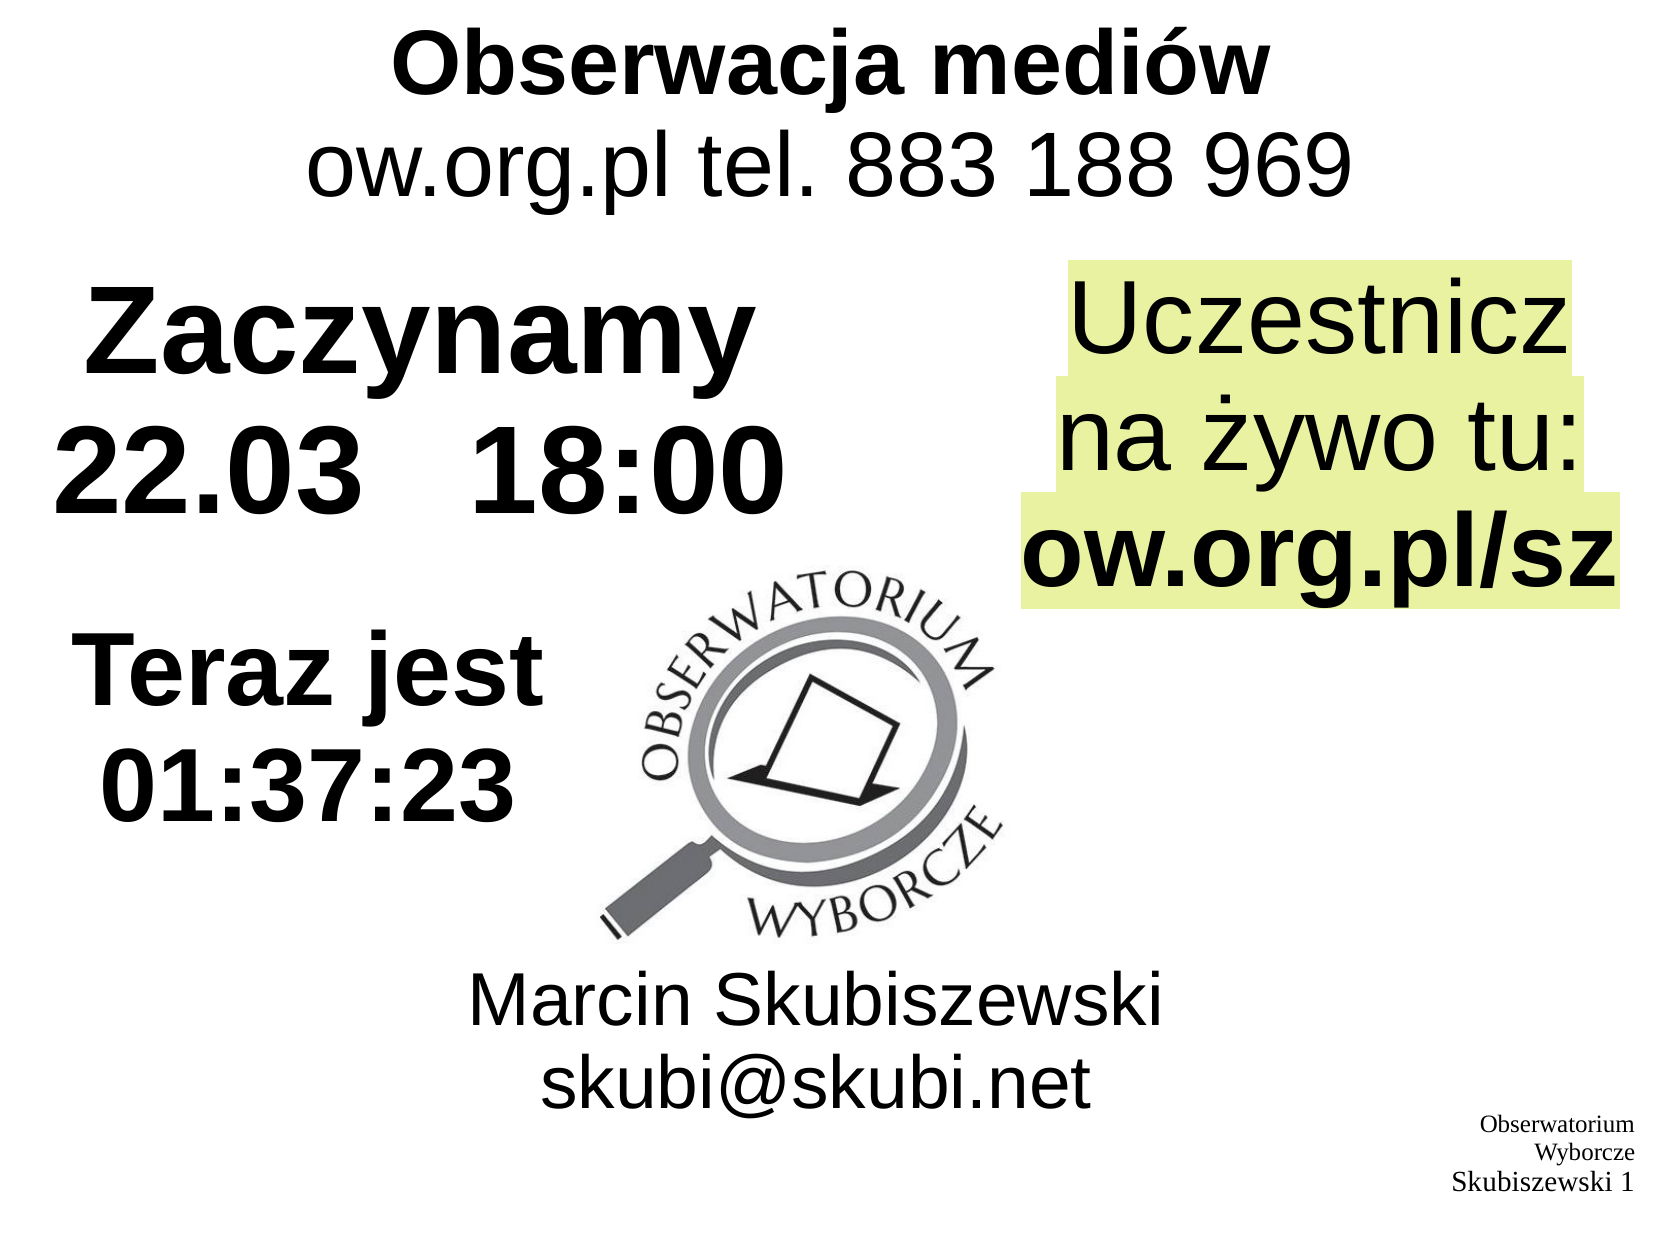

# Obserwacja mediów ow.org.pl tel. 883 188 969
Zaczynamy
22.03 18:00
Uczestnicz na żywo tu:
ow.org.pl/sz
Teraz jest
03:07:27
Marcin Skubiszewski
skubi@skubi.net
1